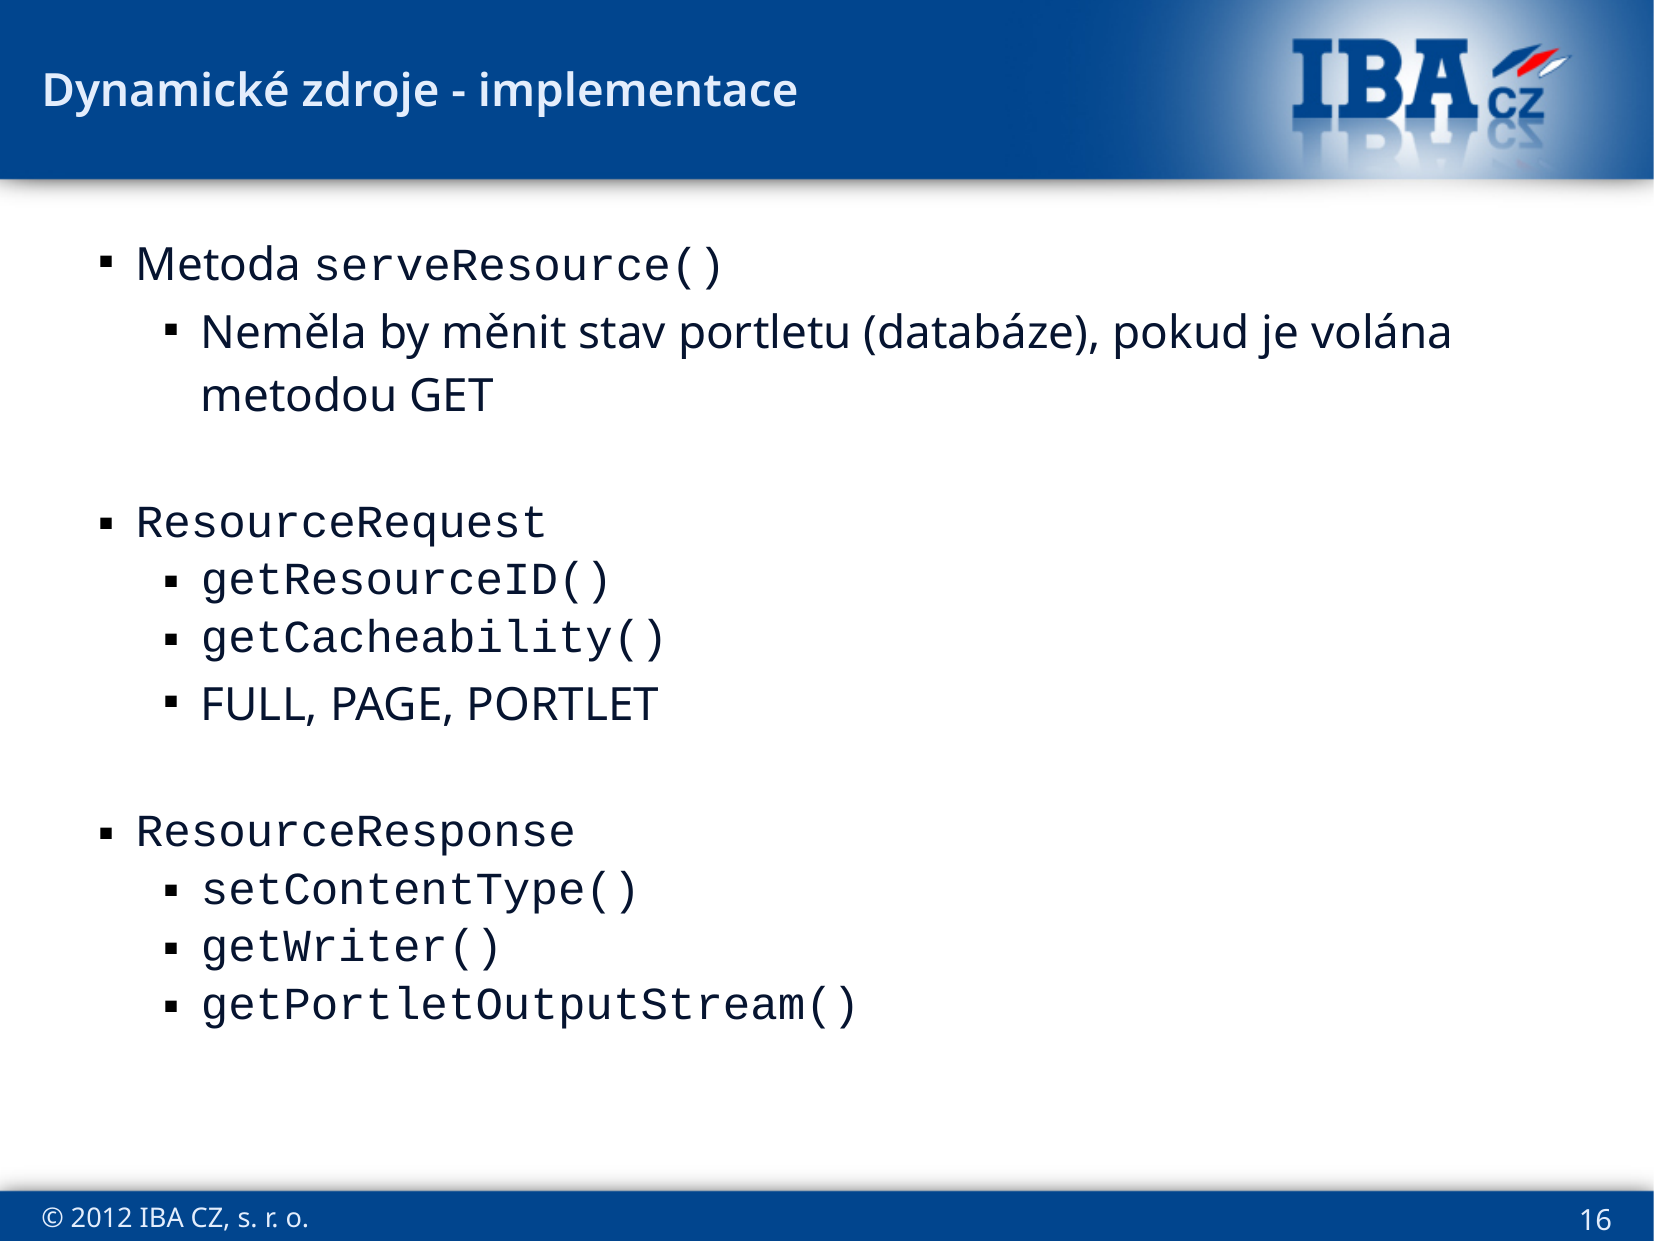

# Dynamické zdroje - implementace
Metoda serveResource()
Neměla by měnit stav portletu (databáze), pokud je volána metodou GET
ResourceRequest
getResourceID()
getCacheability()
FULL, PAGE, PORTLET
ResourceResponse
setContentType()
getWriter()
getPortletOutputStream()
16